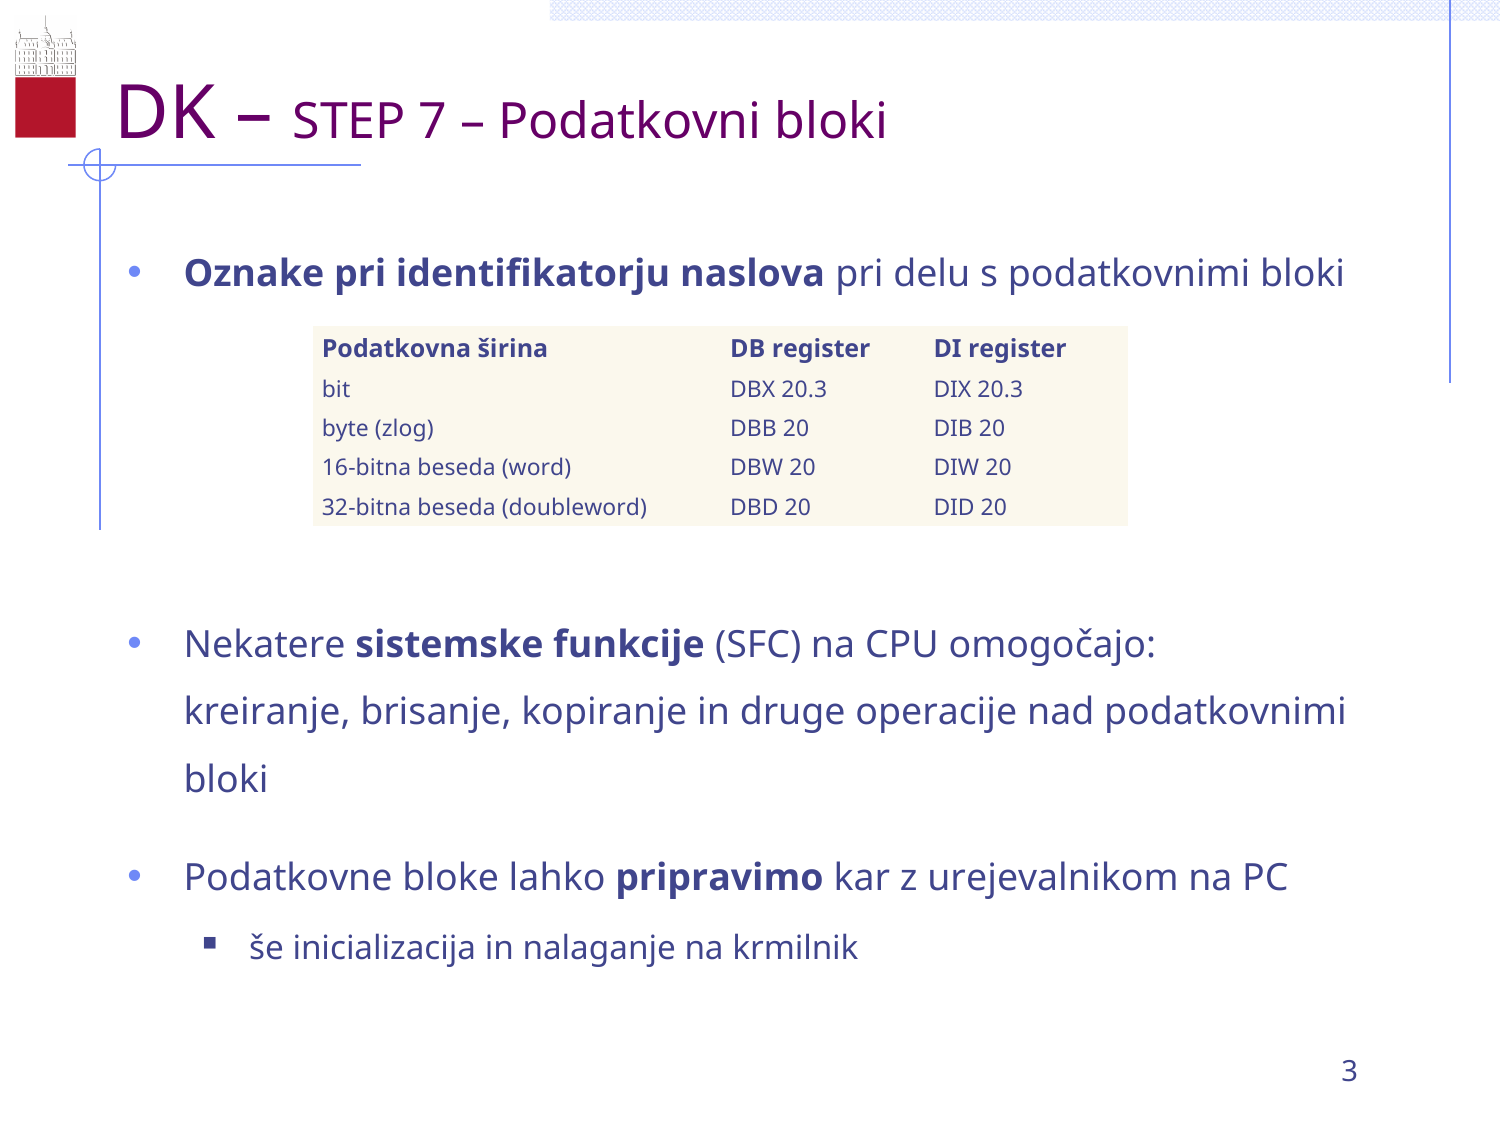

DK – STEP 7 – Podatkovni bloki
# Oznake pri identifikatorju naslova pri delu s podatkovnimi bloki
Nekatere sistemske funkcije (SFC) na CPU omogočajo:
kreiranje, brisanje, kopiranje in druge operacije nad podatkovnimi bloki
Podatkovne bloke lahko pripravimo kar z urejevalnikom na PC
še inicializacija in nalaganje na krmilnik
| Podatkovna širina | DB register | DI register |
| --- | --- | --- |
| bit | DBX 20.3 | DIX 20.3 |
| byte (zlog) | DBB 20 | DIB 20 |
| 16-bitna beseda (word) | DBW 20 | DIW 20 |
| 32-bitna beseda (doubleword) | DBD 20 | DID 20 |